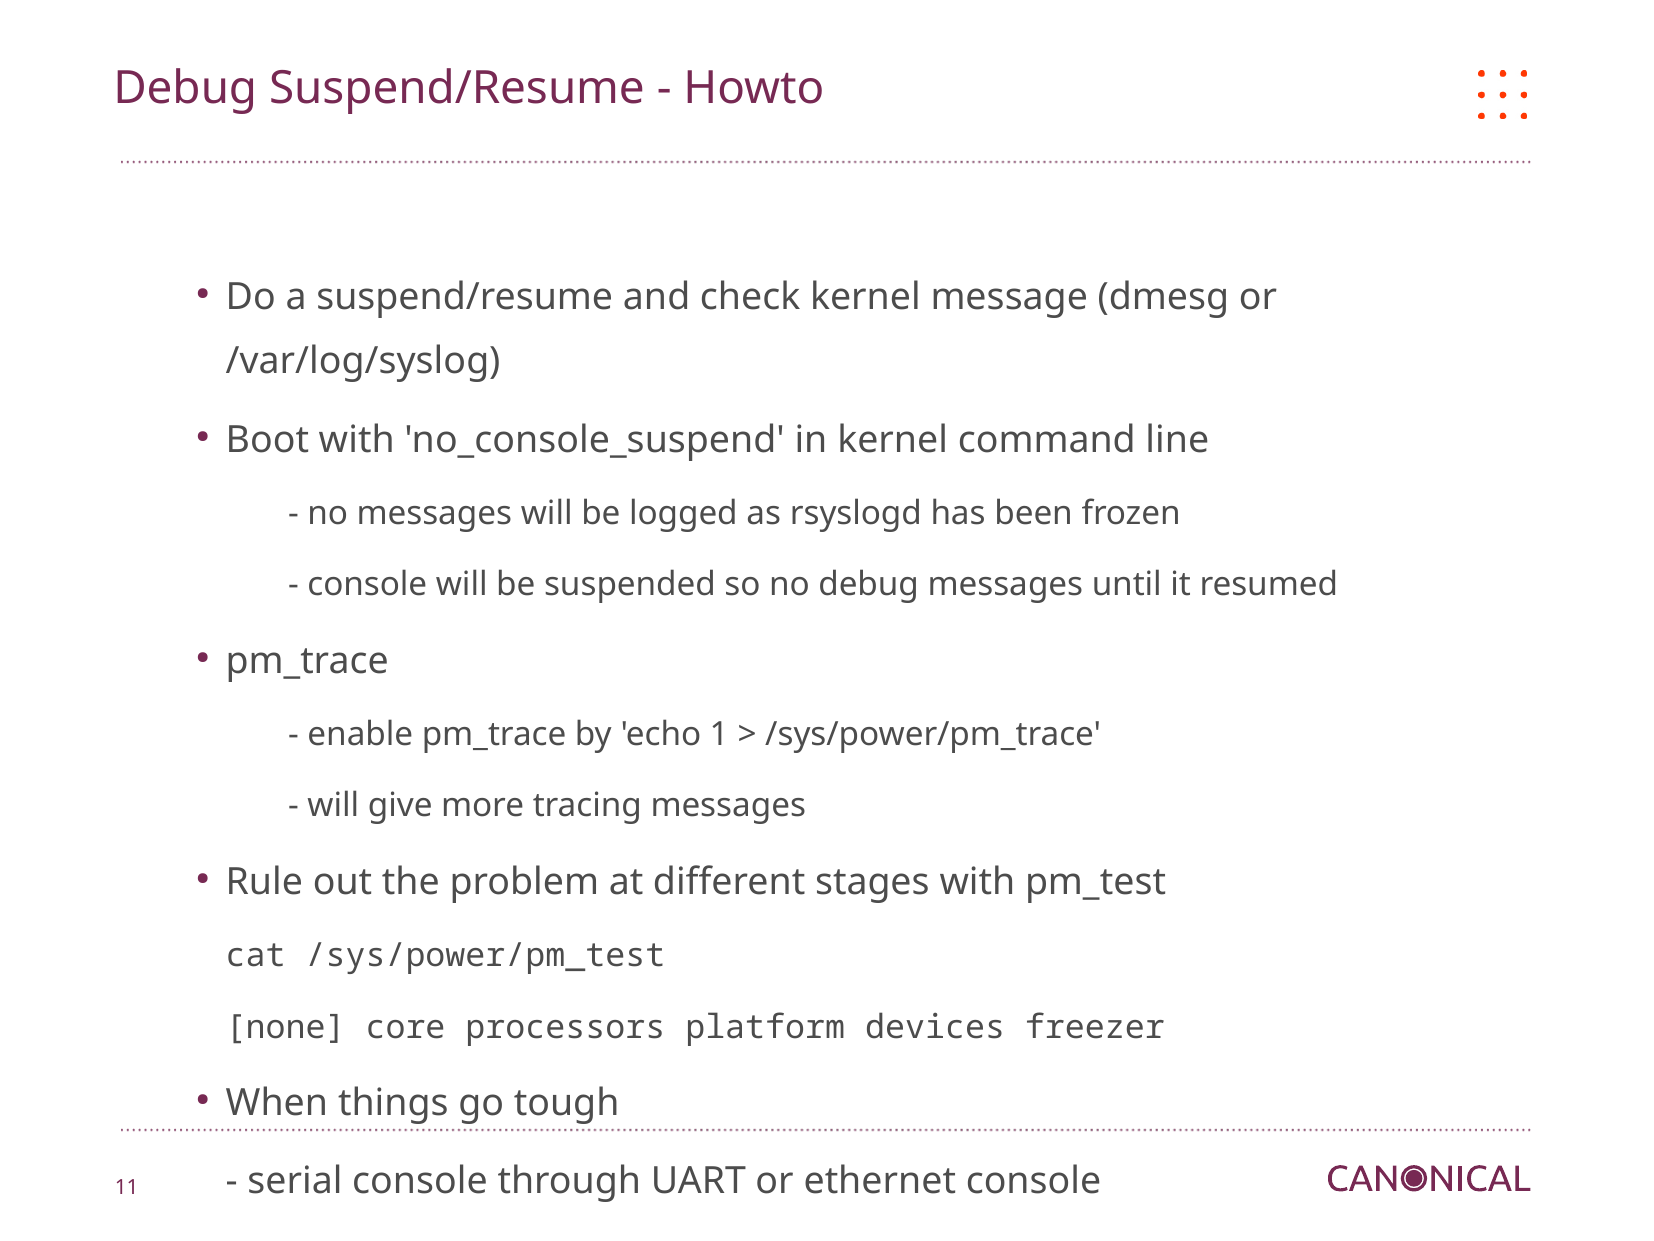

# Debug Suspend/Resume - Howto
Do a suspend/resume and check kernel message (dmesg or /var/log/syslog)
Boot with 'no_console_suspend' in kernel command line
- no messages will be logged as rsyslogd has been frozen
- console will be suspended so no debug messages until it resumed
pm_trace
- enable pm_trace by 'echo 1 > /sys/power/pm_trace'
- will give more tracing messages
Rule out the problem at different stages with pm_test
cat /sys/power/pm_test
[none] core processors platform devices freezer
When things go tough
- serial console through UART or ethernet console
- low level debugging code inserted to critical points (e.g. keyboard LED blinking)